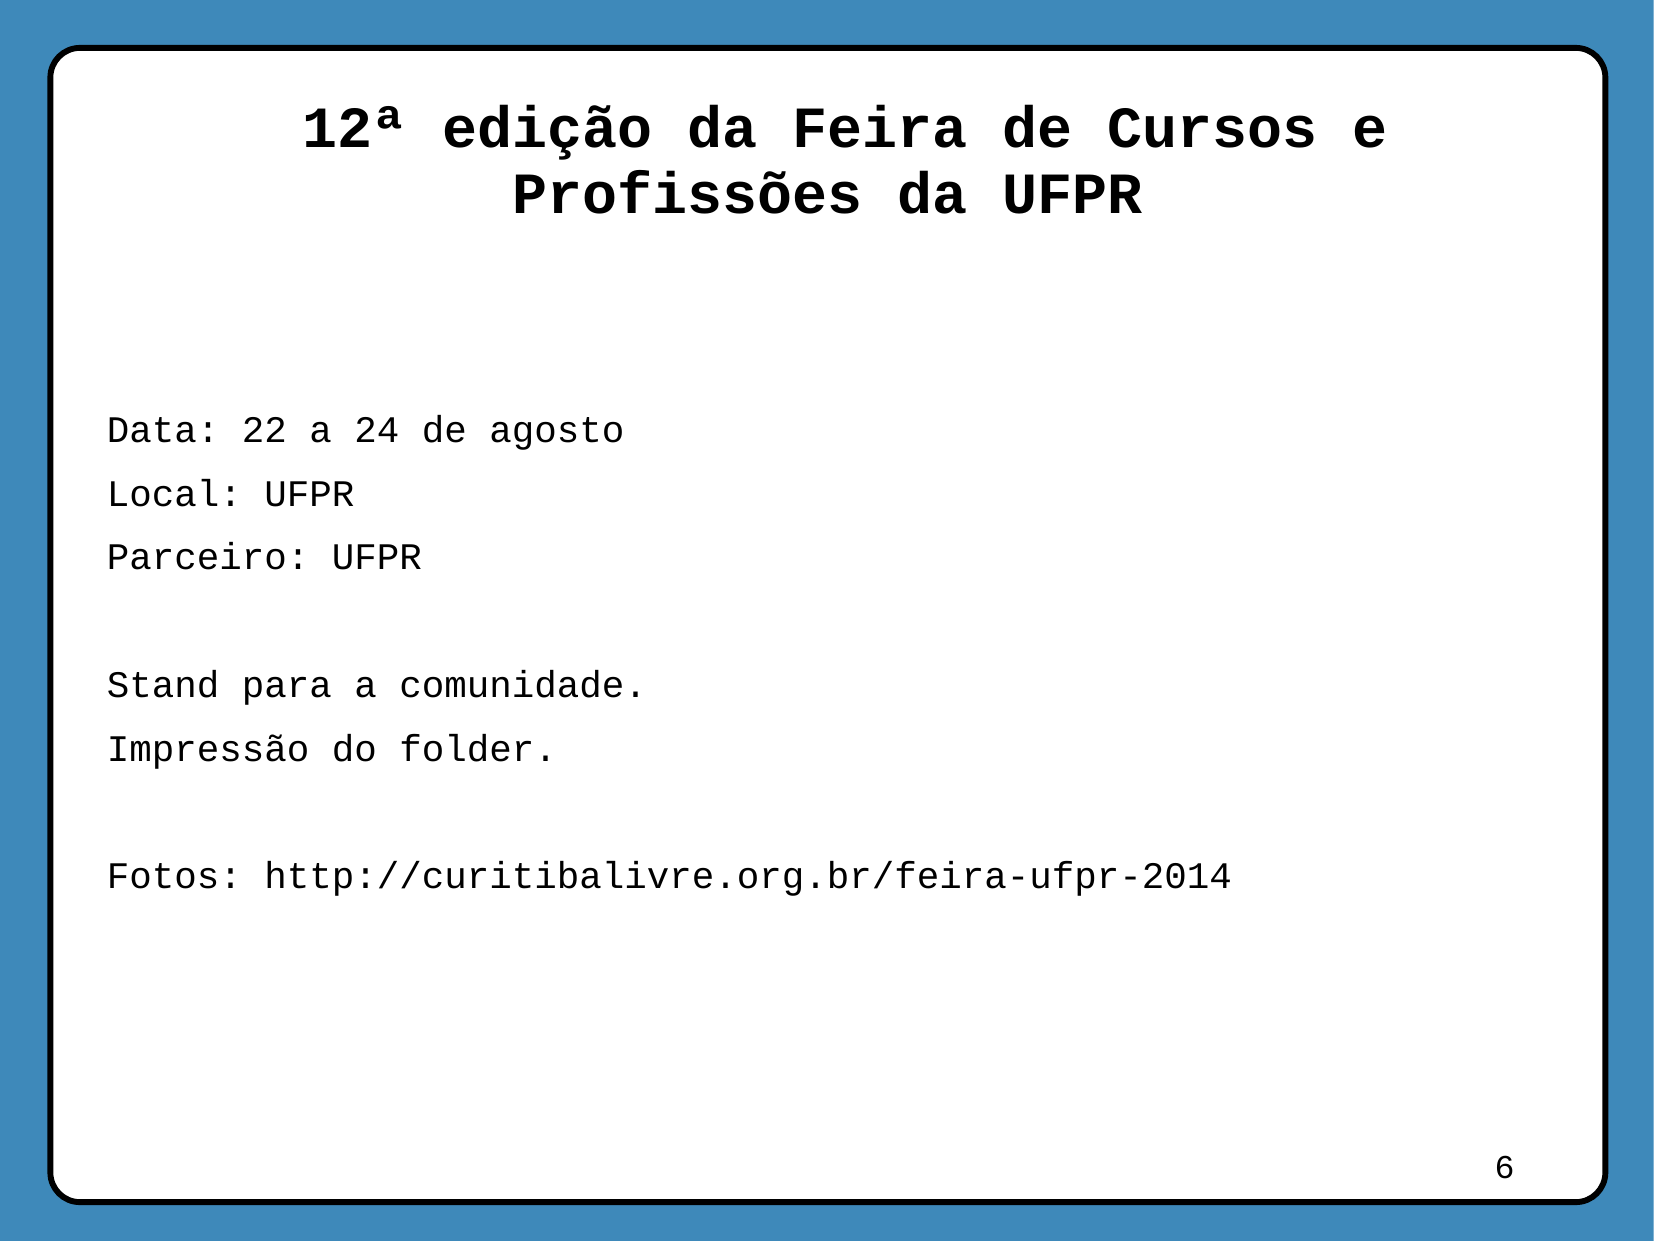

12ª edição da Feira de Cursos e Profissões da UFPR
# Data: 22 a 24 de agosto
Local: UFPR
Parceiro: UFPR
Stand para a comunidade.
Impressão do folder.
Fotos: http://curitibalivre.org.br/feira-ufpr-2014